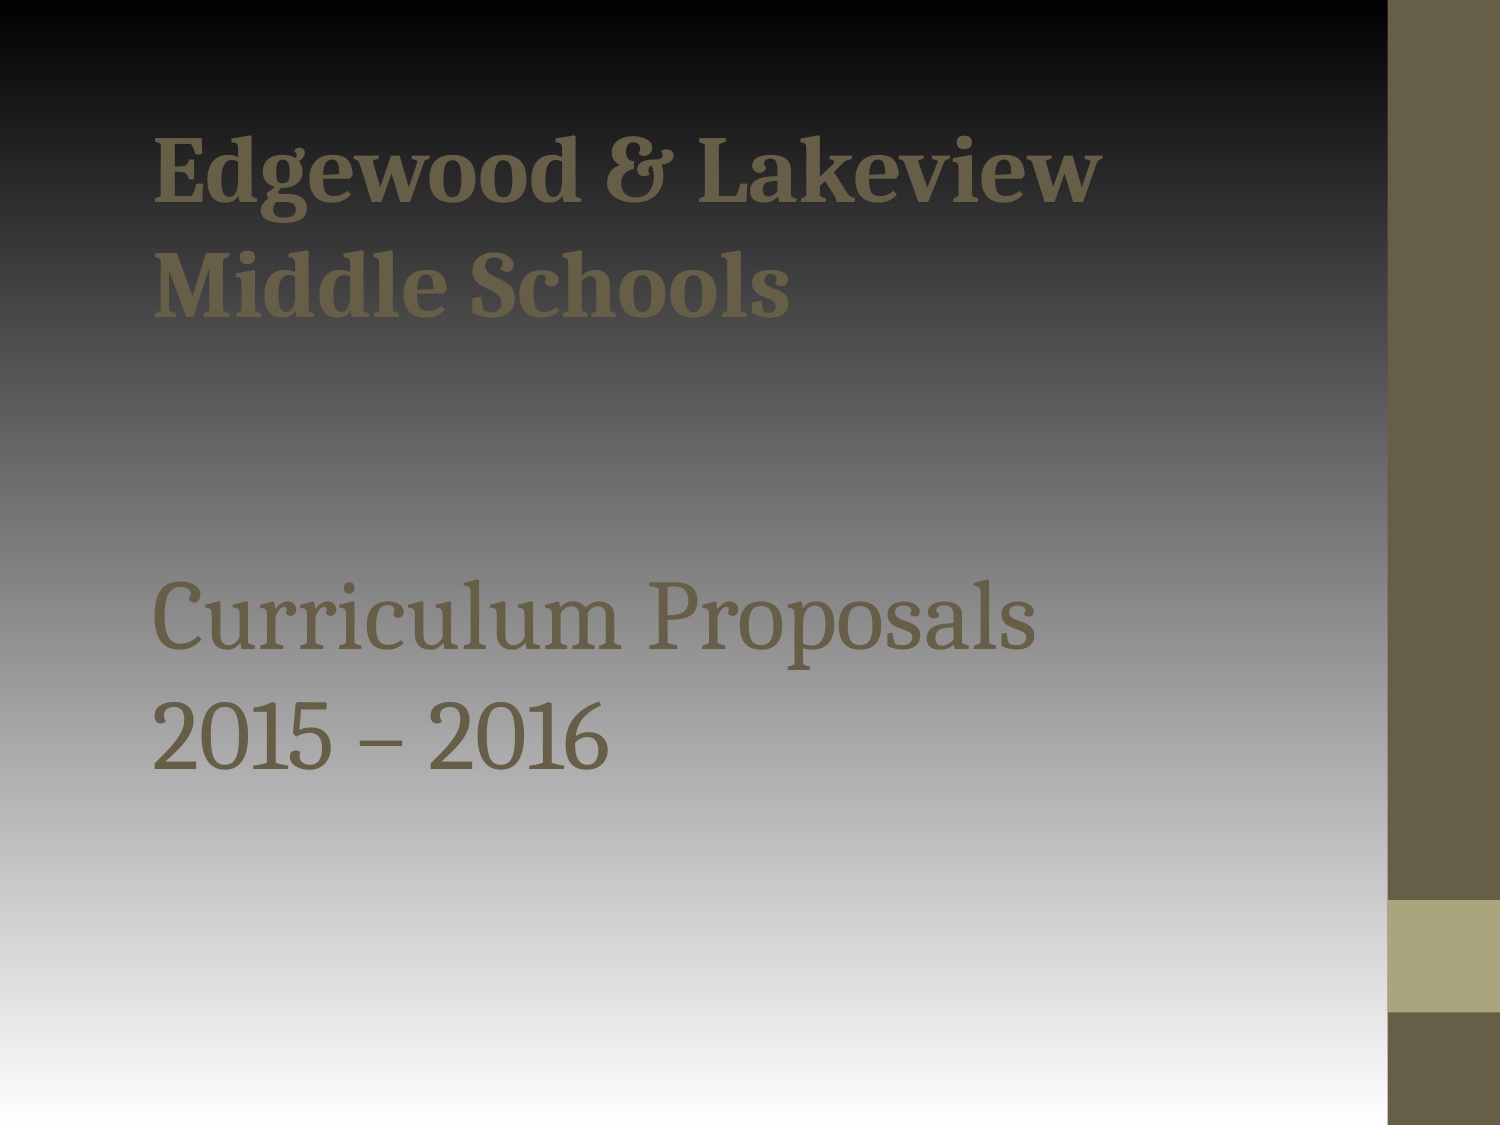

Edgewood & Lakeview
Middle Schools
# Curriculum Proposals
2015 – 2016